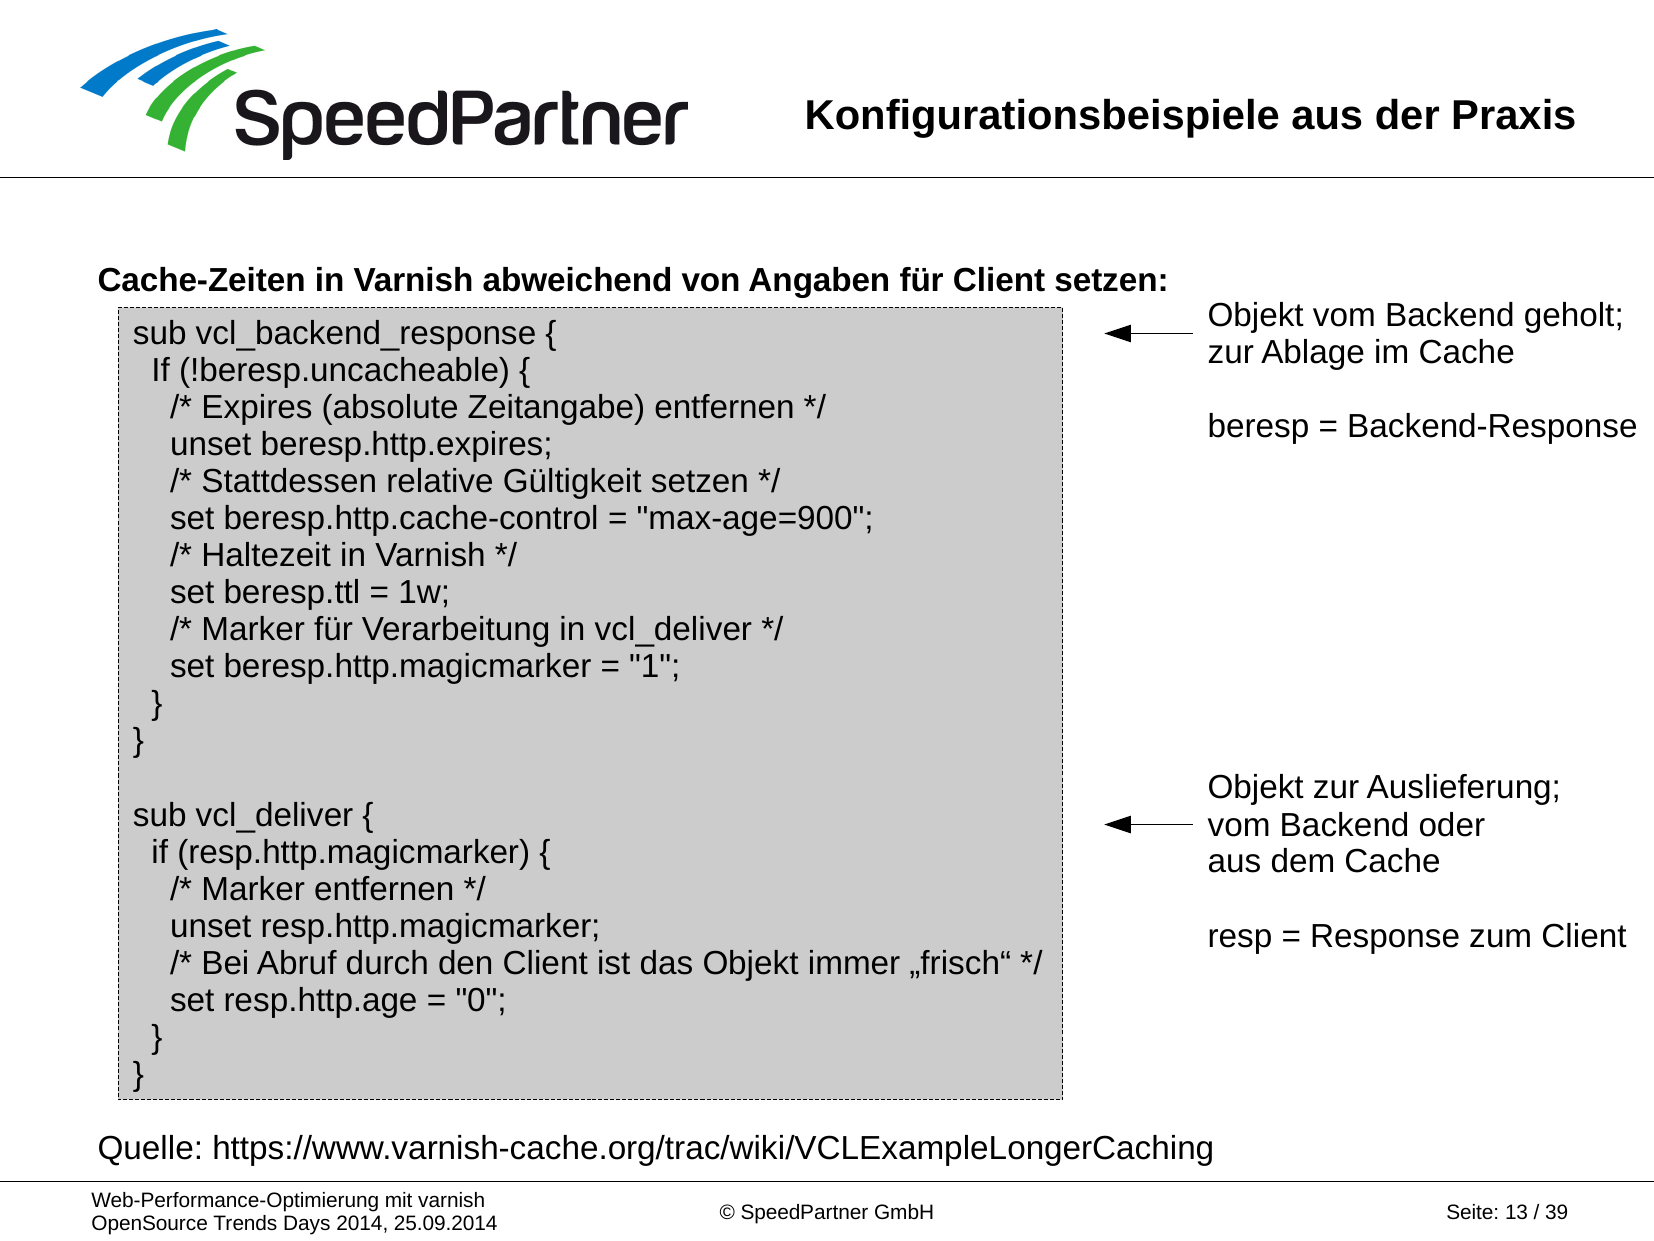

# Konfigurationsbeispiele aus der Praxis
Cache-Zeiten in Varnish abweichend von Angaben für Client setzen:
Objekt vom Backend geholt;
zur Ablage im Cache
beresp = Backend-Response
sub vcl_backend_response {
 If (!beresp.uncacheable) {
 /* Expires (absolute Zeitangabe) entfernen */
 unset beresp.http.expires;
 /* Stattdessen relative Gültigkeit setzen */
 set beresp.http.cache-control = "max-age=900";
 /* Haltezeit in Varnish */
 set beresp.ttl = 1w;
 /* Marker für Verarbeitung in vcl_deliver */
 set beresp.http.magicmarker = "1";
 }
}
sub vcl_deliver {
 if (resp.http.magicmarker) {
 /* Marker entfernen */
 unset resp.http.magicmarker;
 /* Bei Abruf durch den Client ist das Objekt immer „frisch“ */
 set resp.http.age = "0";
 }
}
Objekt zur Auslieferung;
vom Backend oder
aus dem Cache
resp = Response zum Client
Quelle: https://www.varnish-cache.org/trac/wiki/VCLExampleLongerCaching